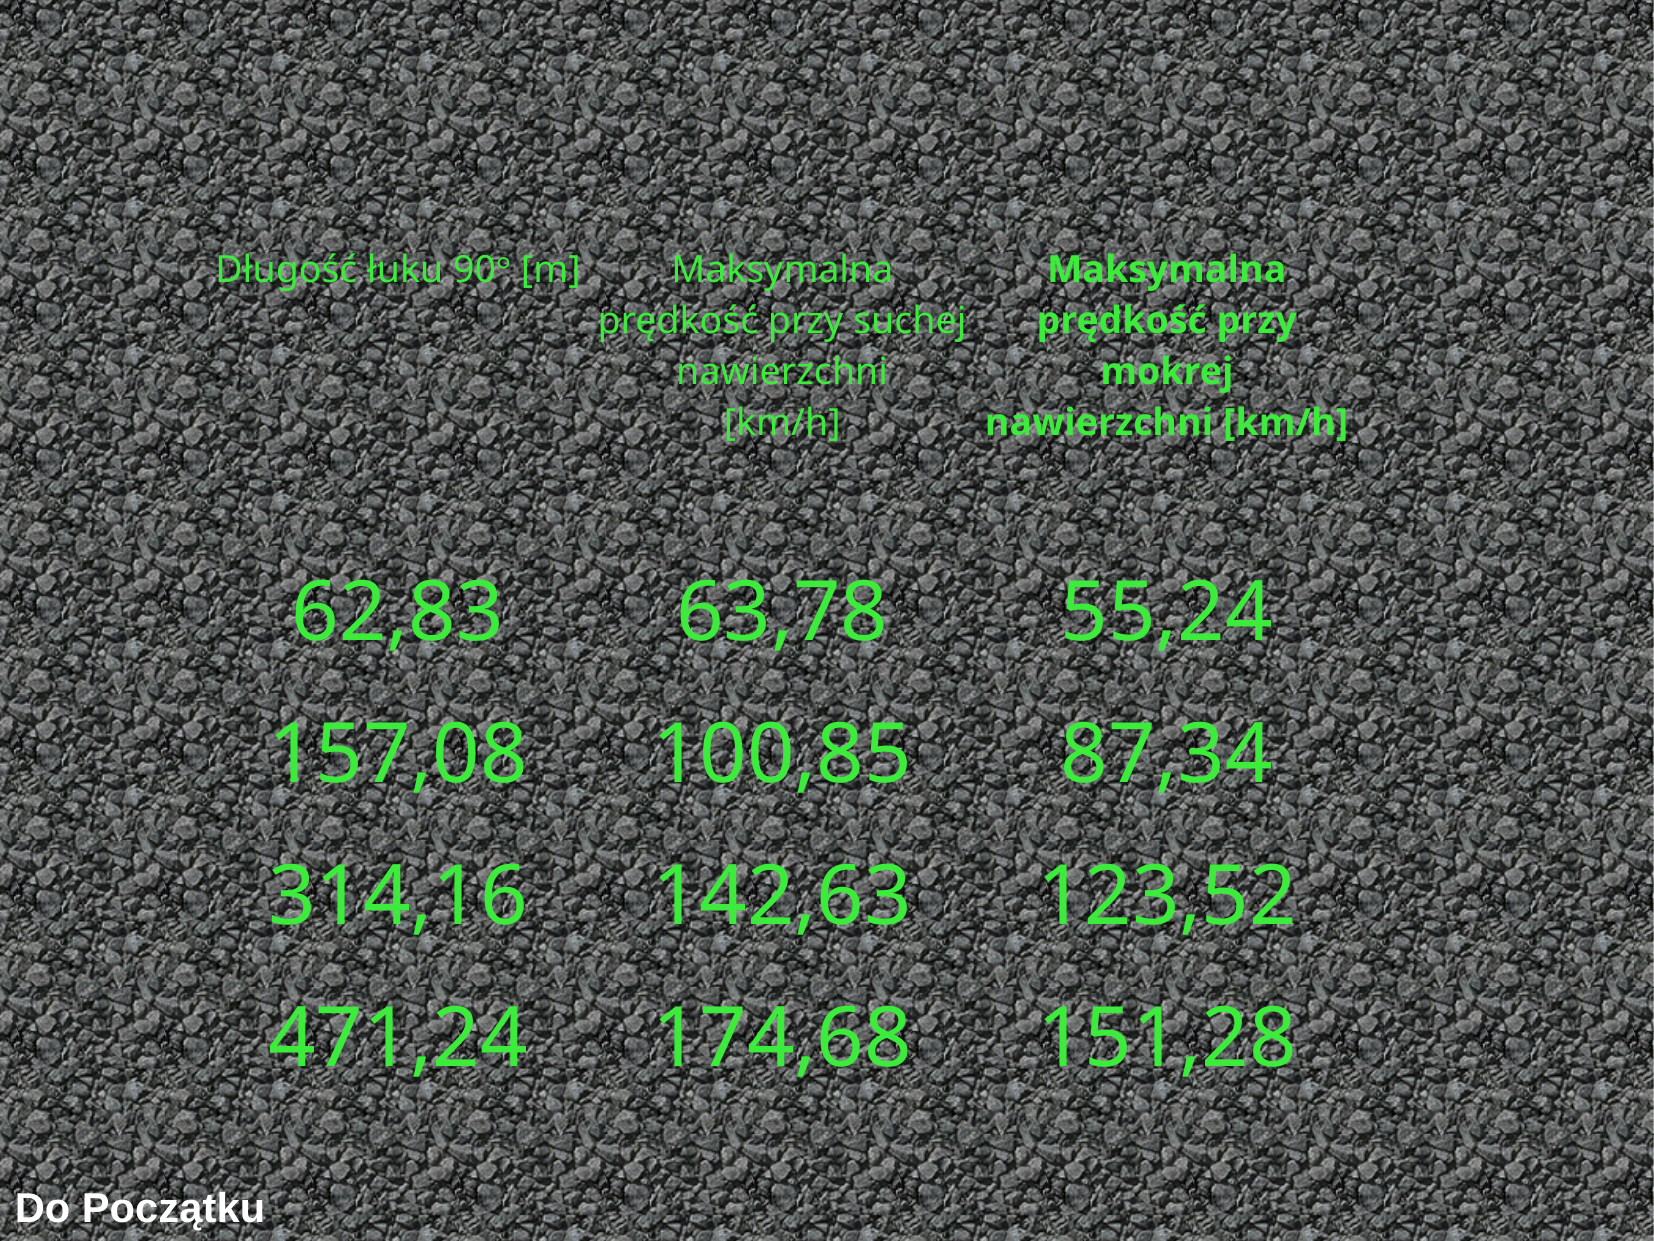

| Długość łuku 90° [m] | Maksymalna prędkość przy suchej nawierzchni [km/h] | Maksymalna prędkość przy mokrej nawierzchni [km/h] |
| --- | --- | --- |
| 62,83 | 63,78 | 55,24 |
| 157,08 | 100,85 | 87,34 |
| 314,16 | 142,63 | 123,52 |
| 471,24 | 174,68 | 151,28 |
Do Początku